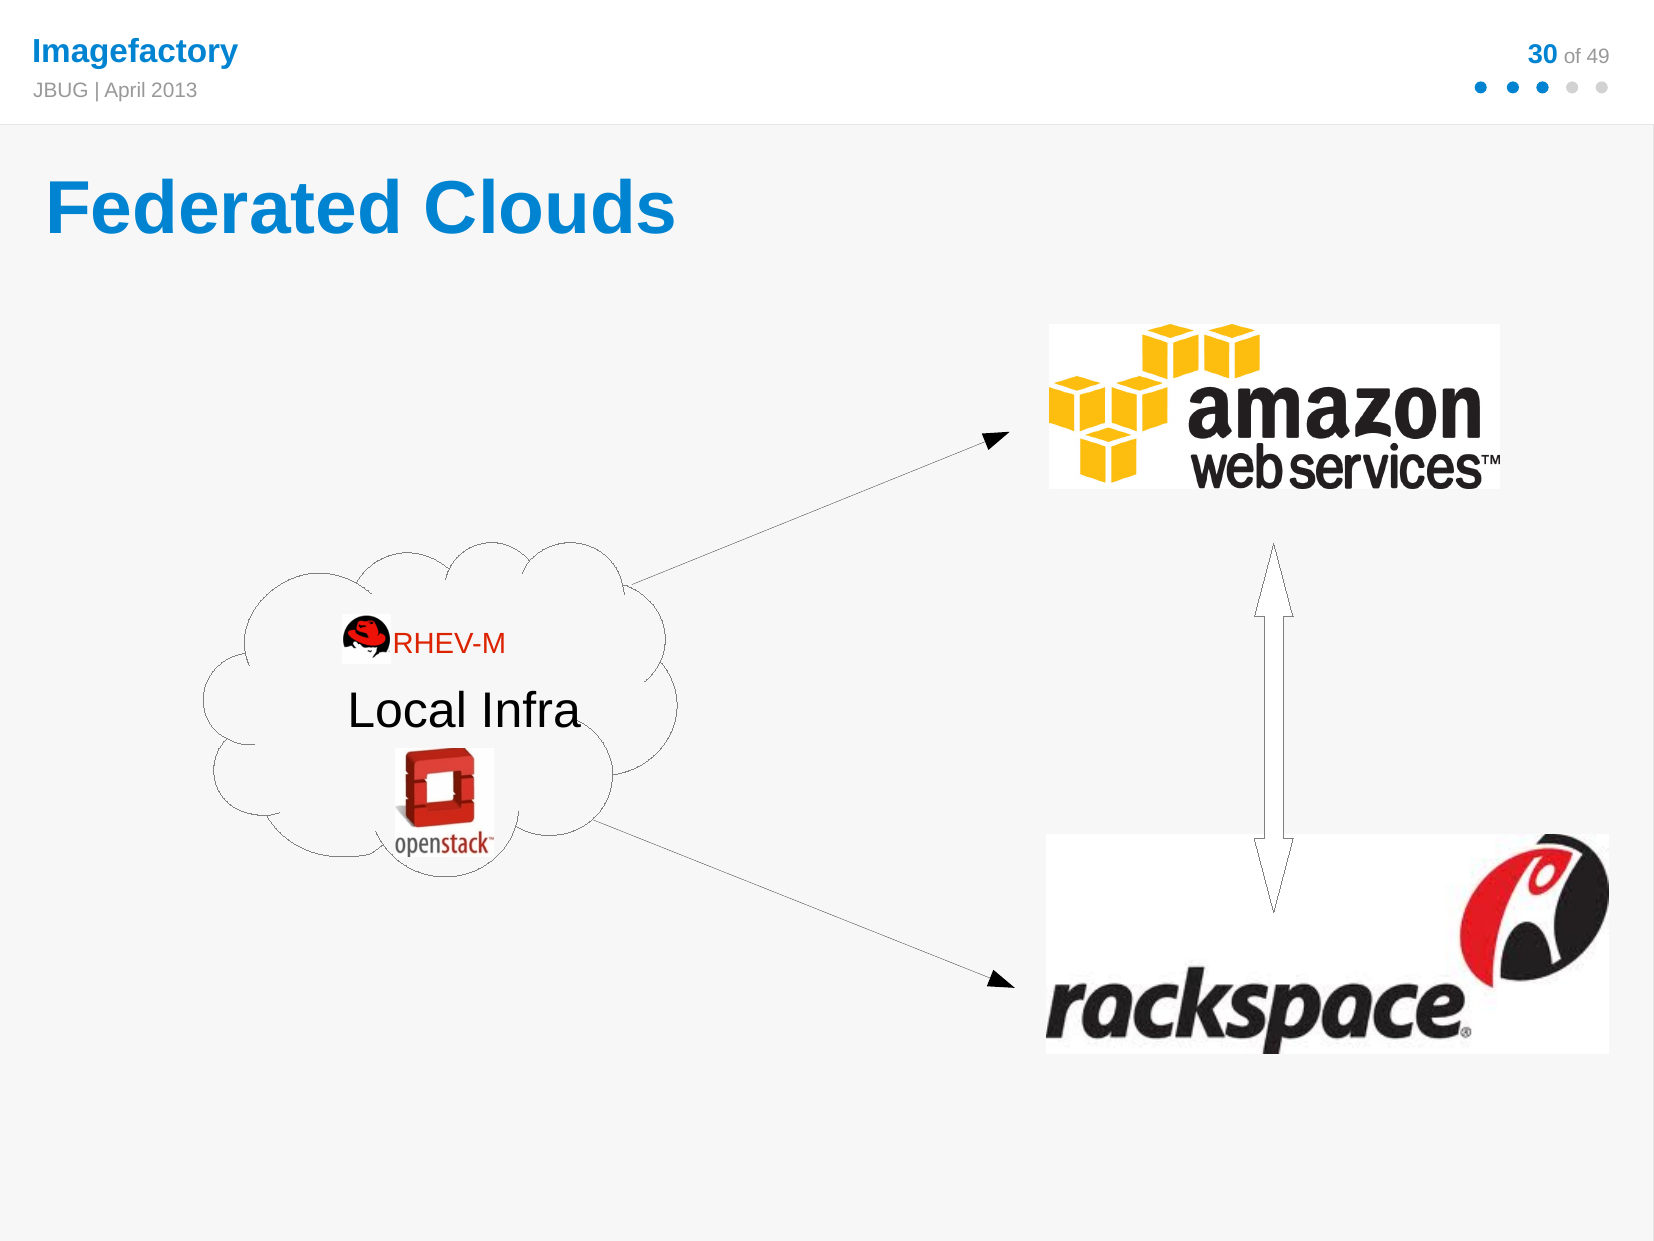

 of 49
Imagefactory
JBUG | April 2013
# Federated Clouds
RHEV-M
Local Infra